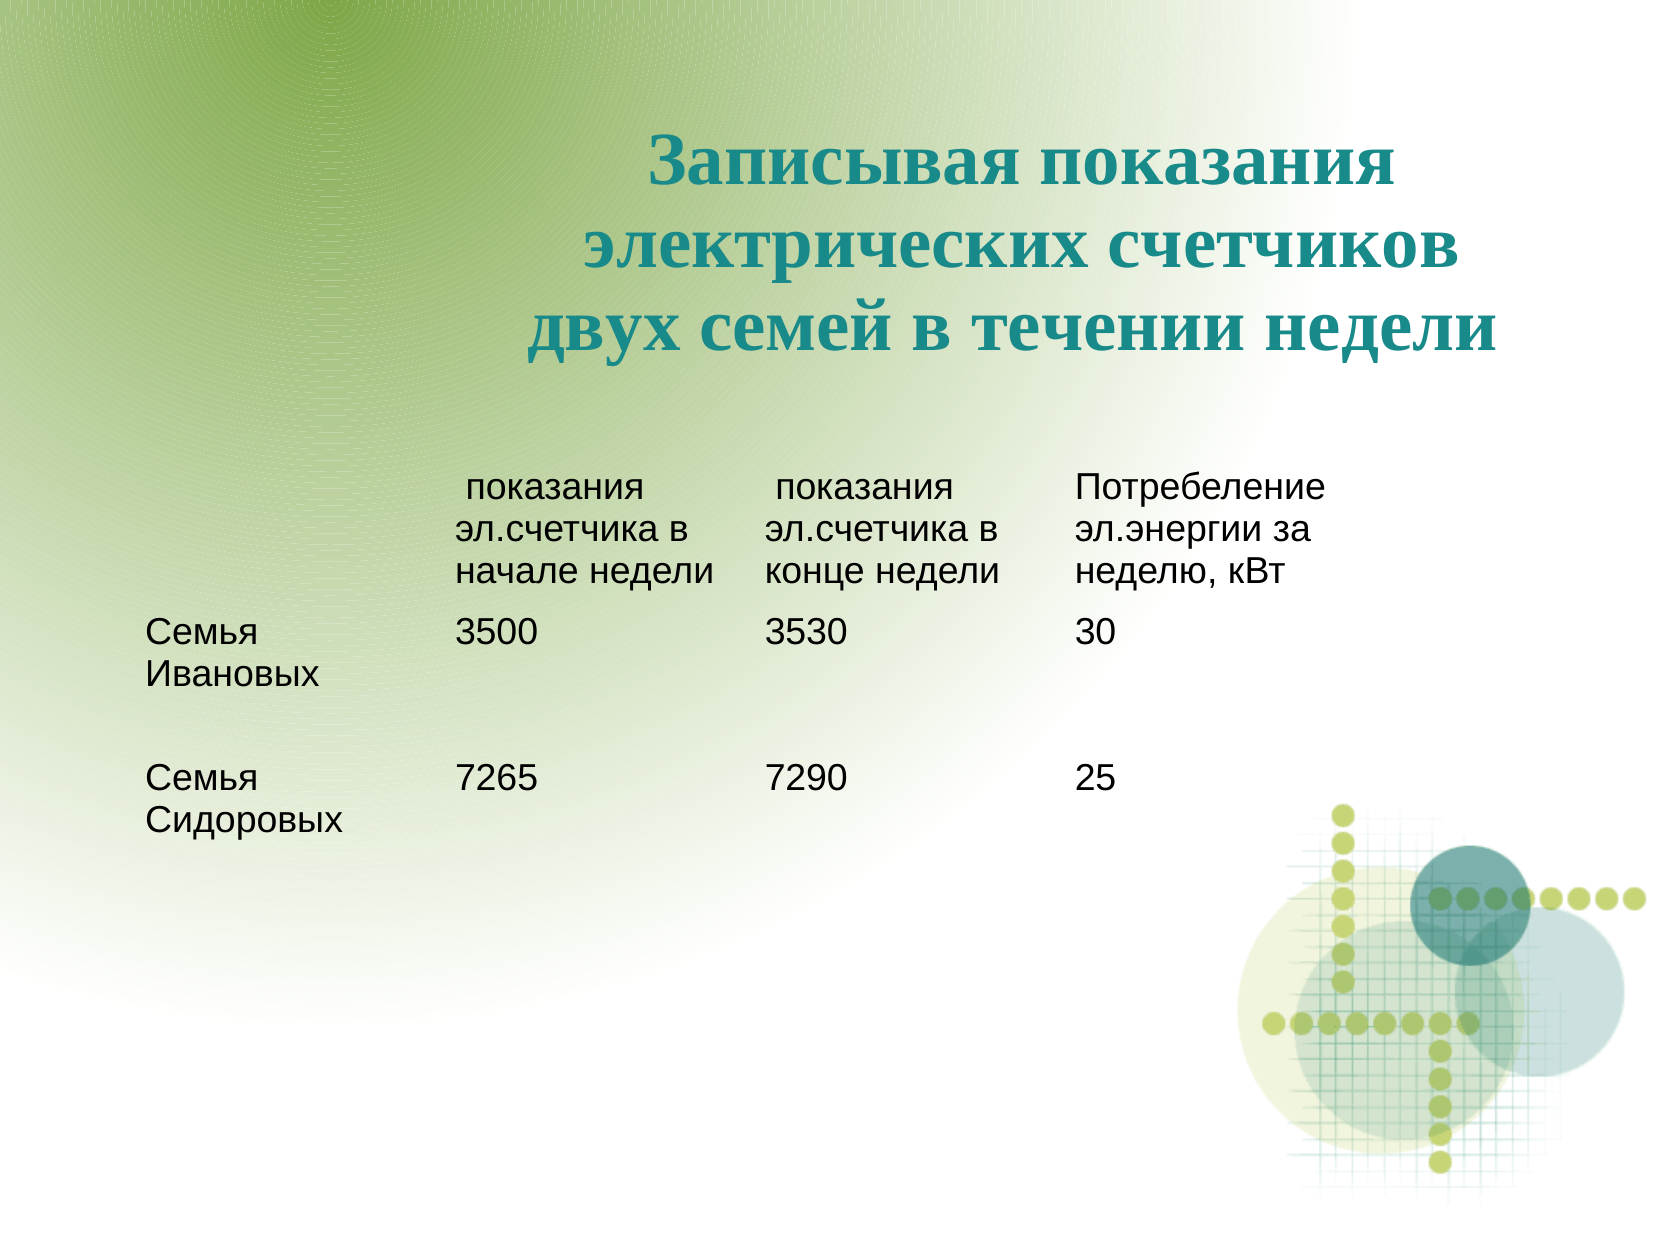

# Записывая показания электрических счетчиков двух семей в течении недели
| | показания эл.счетчика в начале недели | показания эл.счетчика в конце недели | Потребеление эл.энергии за неделю, кВт |
| --- | --- | --- | --- |
| Семья Ивановых | 3500 | 3530 | 30 |
| Семья Сидоровых | 7265 | 7290 | 25 |